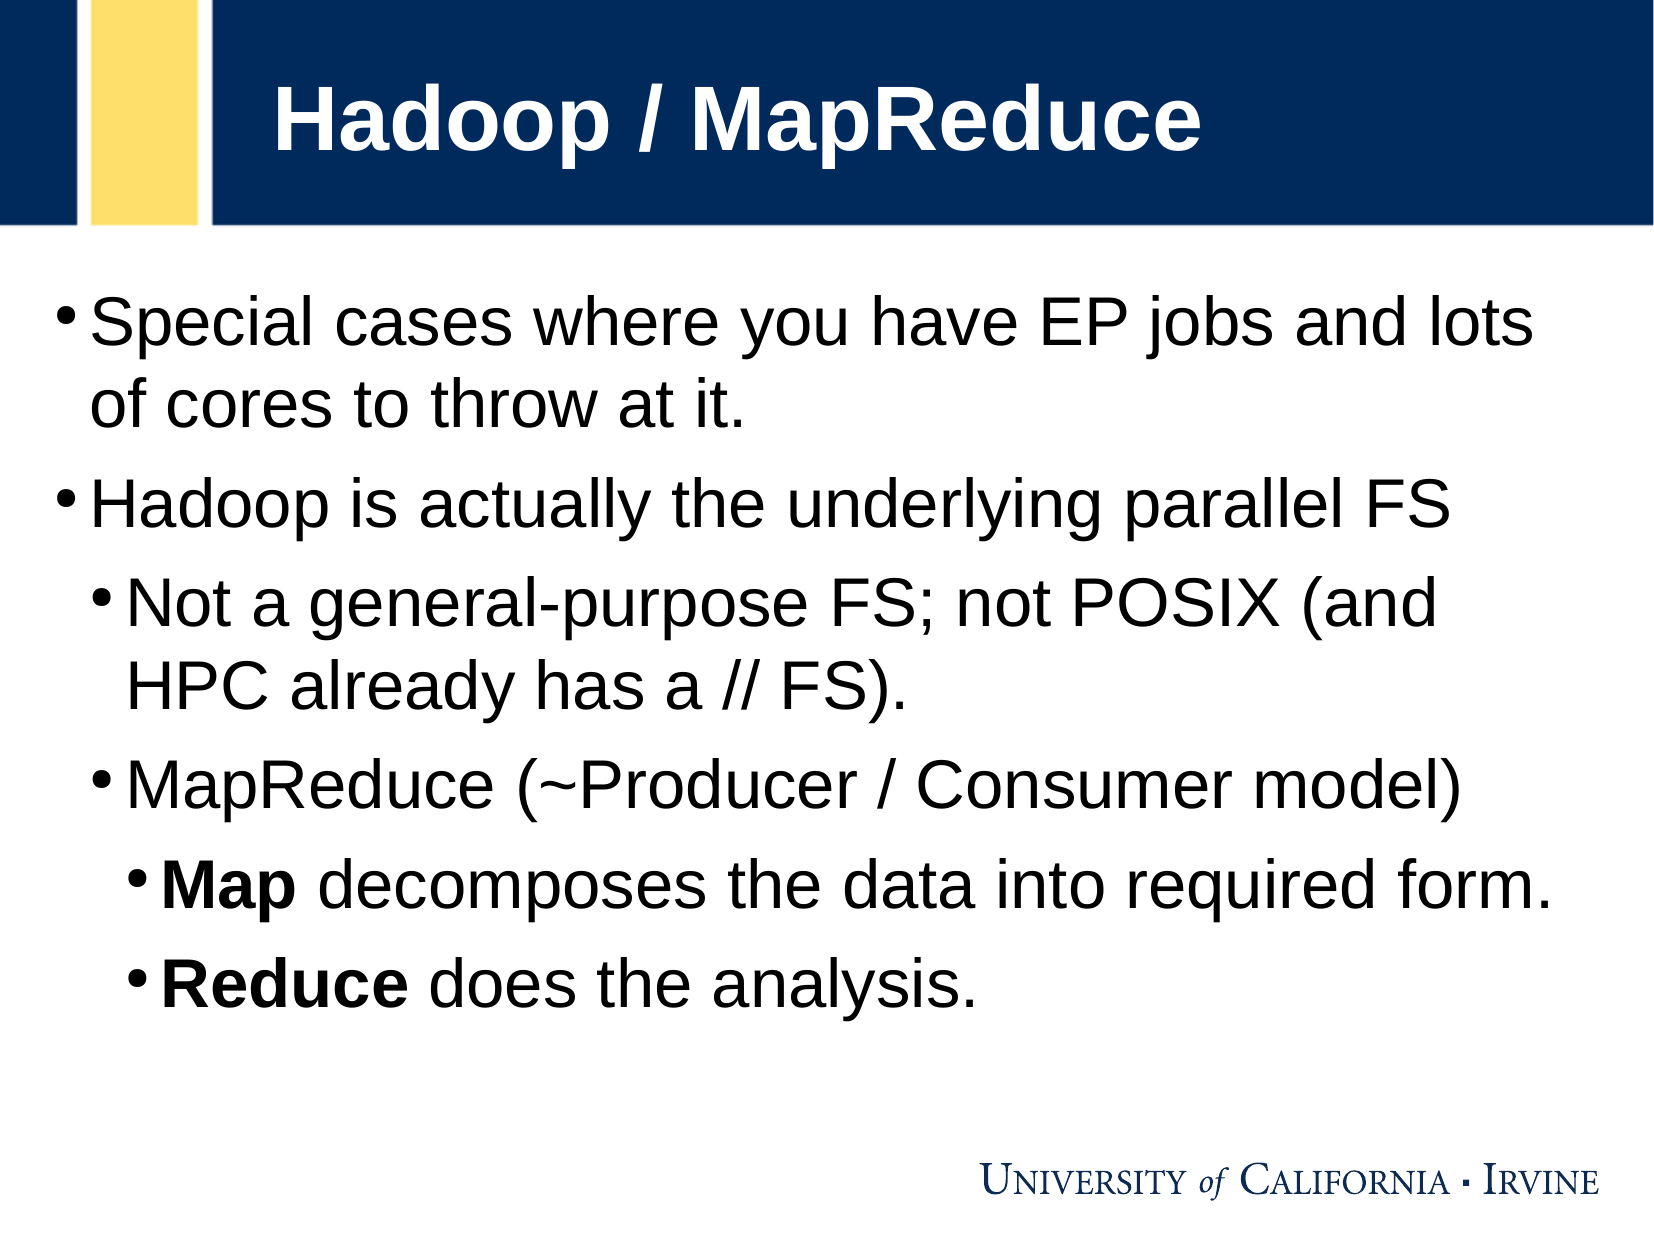

# Hadoop / MapReduce
Special cases where you have EP jobs and lots of cores to throw at it.
Hadoop is actually the underlying parallel FS
Not a general-purpose FS; not POSIX (and HPC already has a // FS).
MapReduce (~Producer / Consumer model)
Map decomposes the data into required form.
Reduce does the analysis.